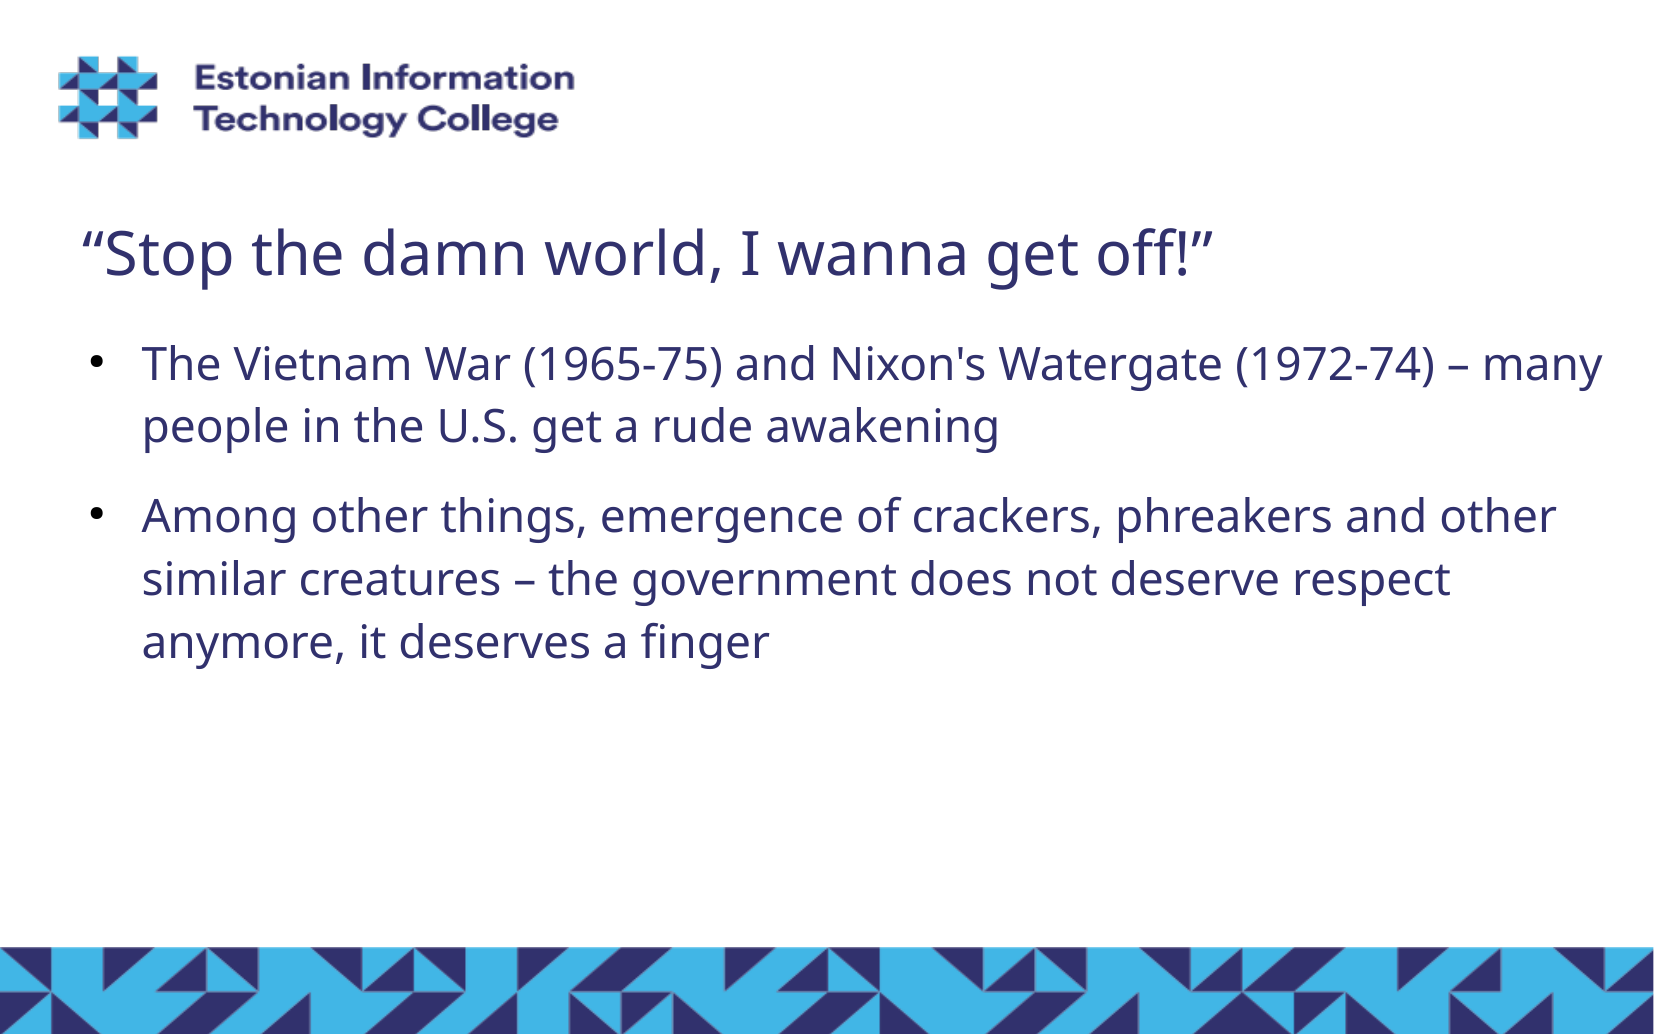

# “Stop the damn world, I wanna get off!”
The Vietnam War (1965-75) and Nixon's Watergate (1972-74) – many people in the U.S. get a rude awakening
Among other things, emergence of crackers, phreakers and other similar creatures – the government does not deserve respect anymore, it deserves a finger